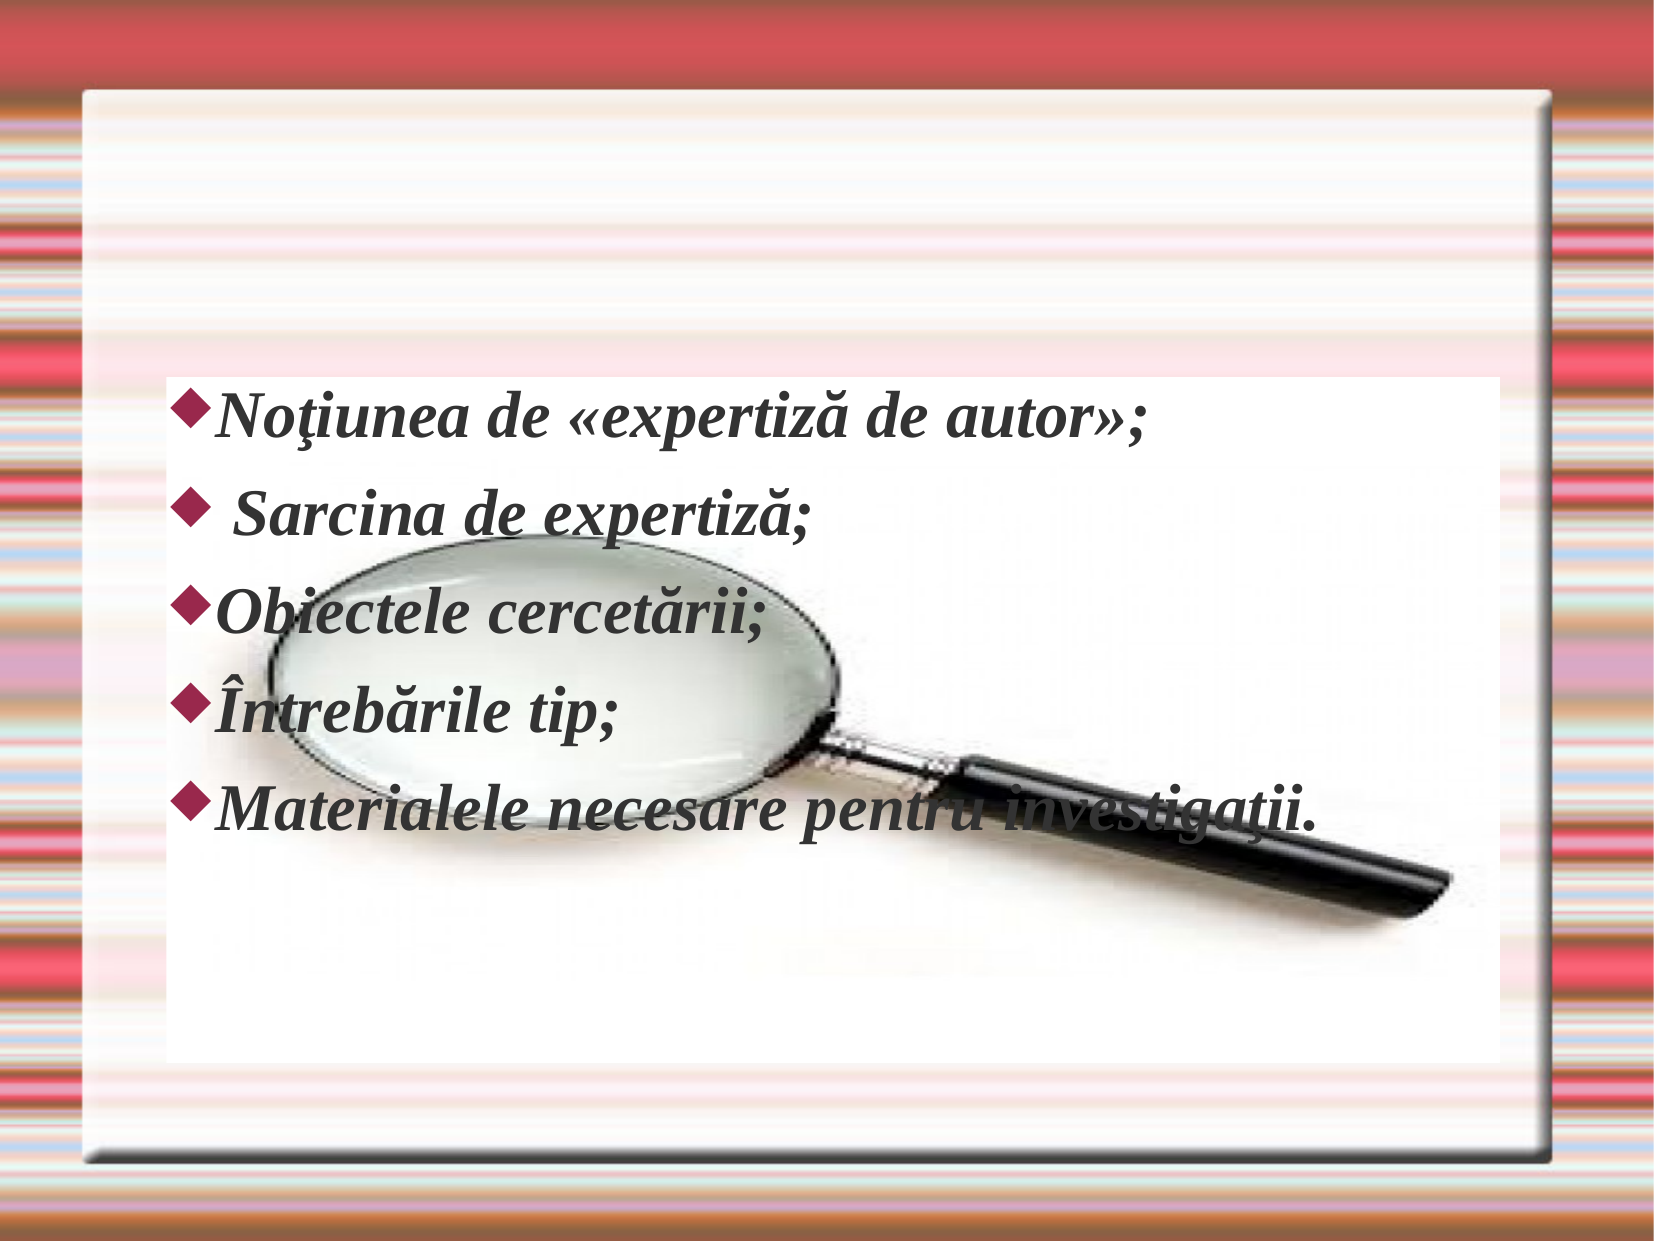

# Noţiunea de «expertiză de autor»;
 Sarcina de expertiză;
Obiectele cercetării;
Întrebările tip;
Materialele necesare pentru investigaţii.